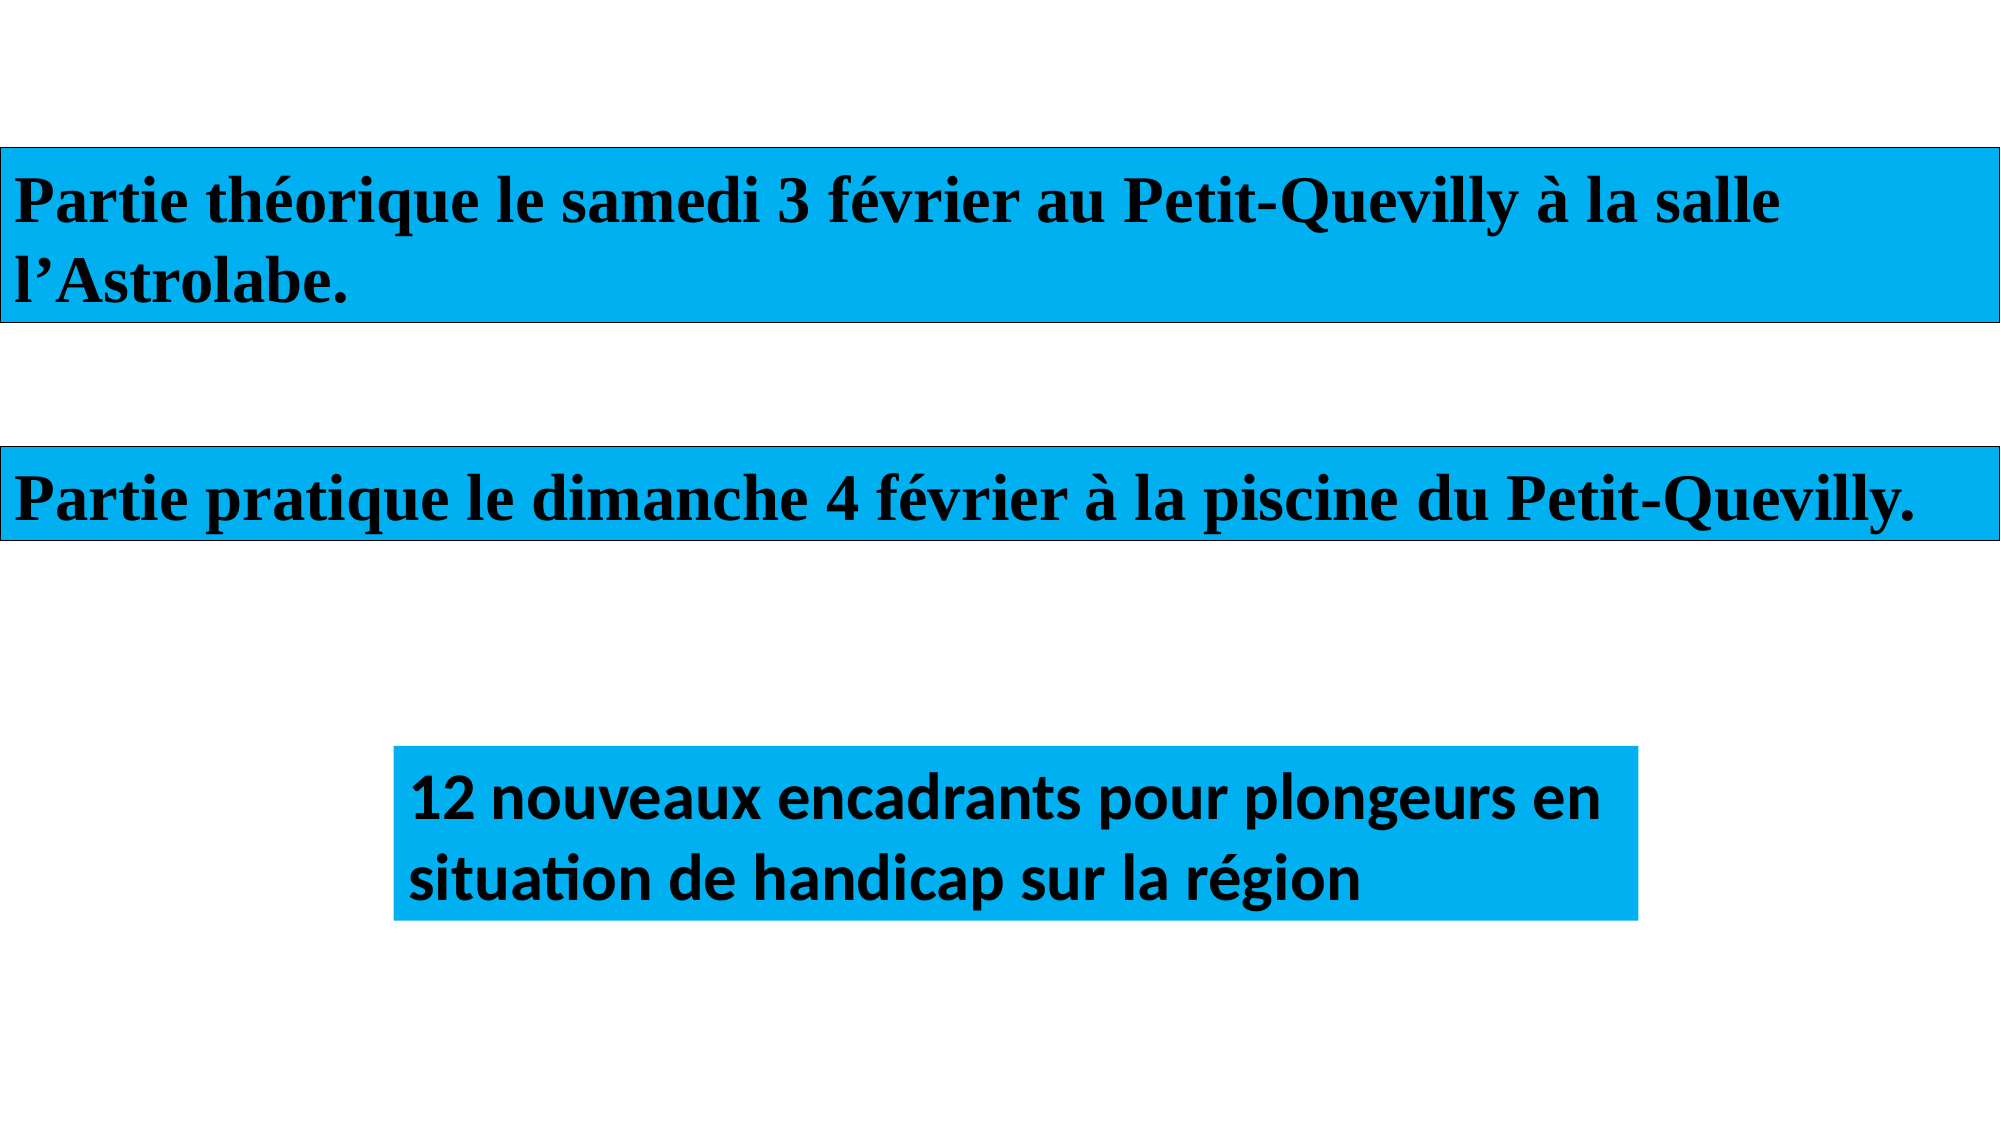

Partie théorique le samedi 3 février au Petit-Quevilly à la salle l’Astrolabe.
Partie pratique le dimanche 4 février à la piscine du Petit-Quevilly.
12 nouveaux encadrants pour plongeurs en situation de handicap sur la région